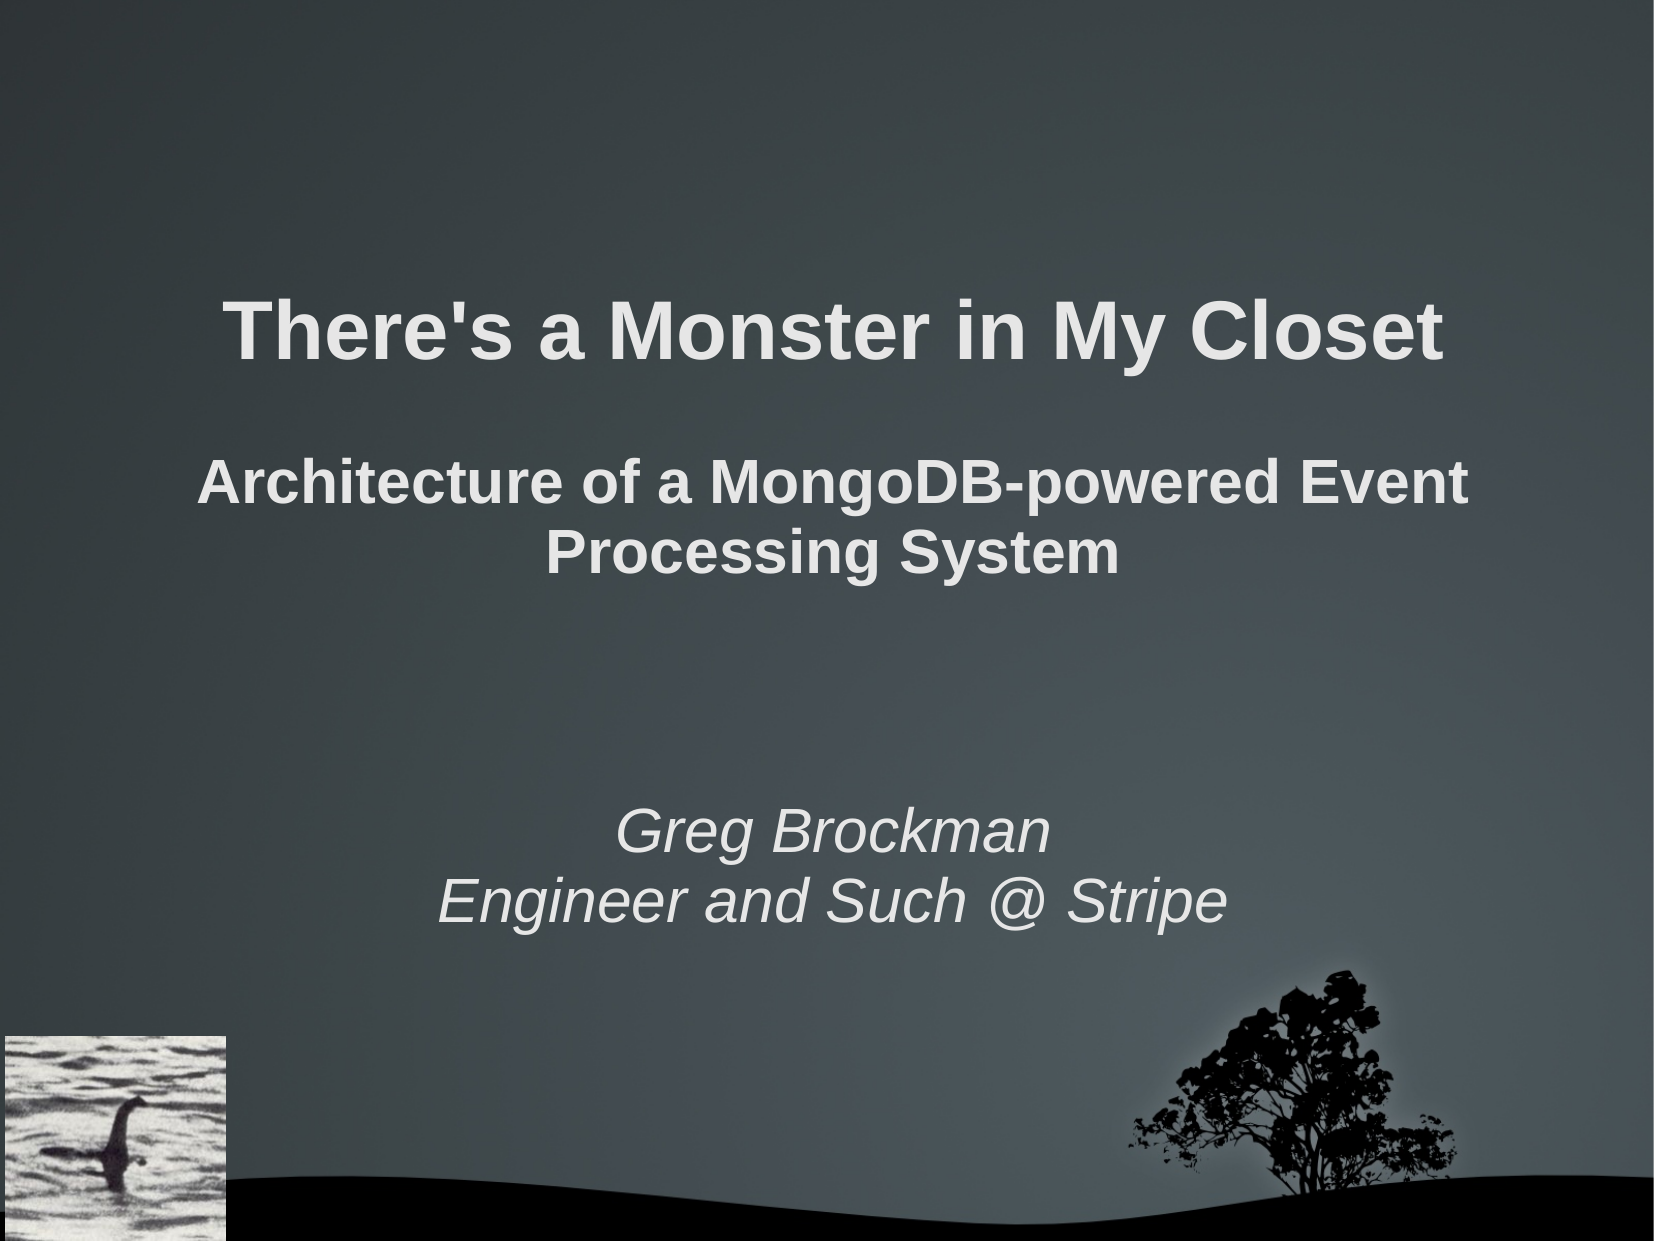

# There's a Monster in My Closet Architecture of a MongoDB-powered Event Processing System Greg Brockman Engineer and Such @ Stripe